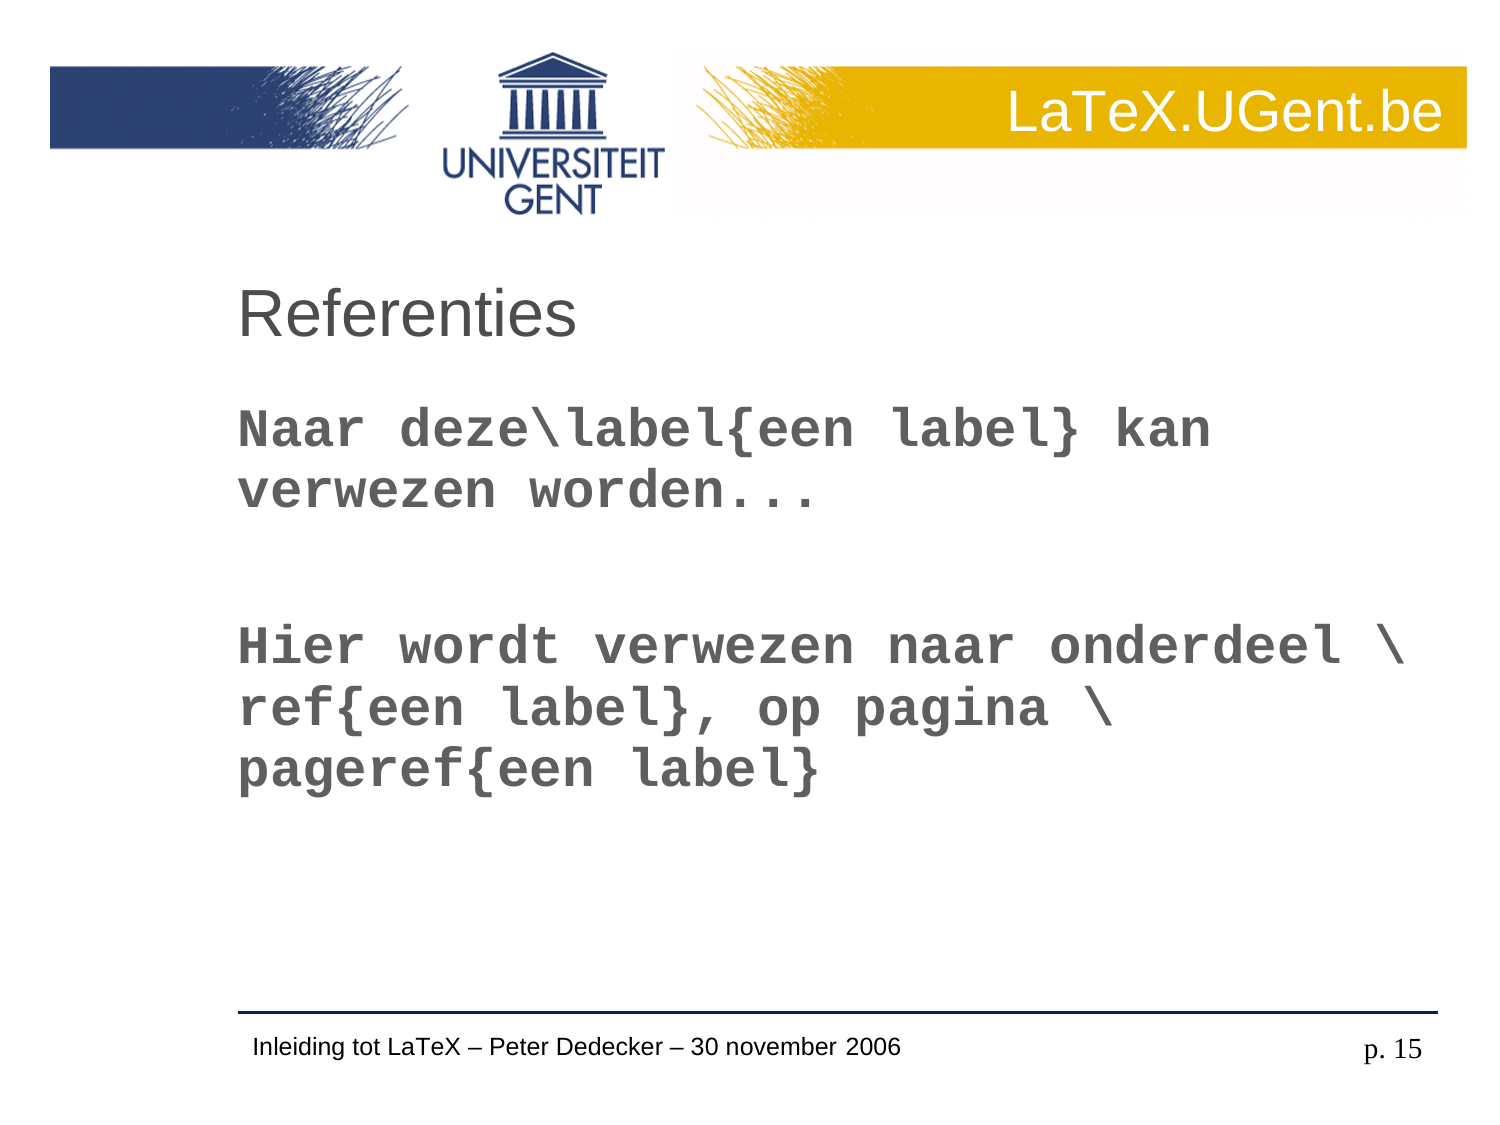

# Referenties
Naar deze\label{een label} kan verwezen worden...
Hier wordt verwezen naar onderdeel \ref{een label}, op pagina \pageref{een label}
15